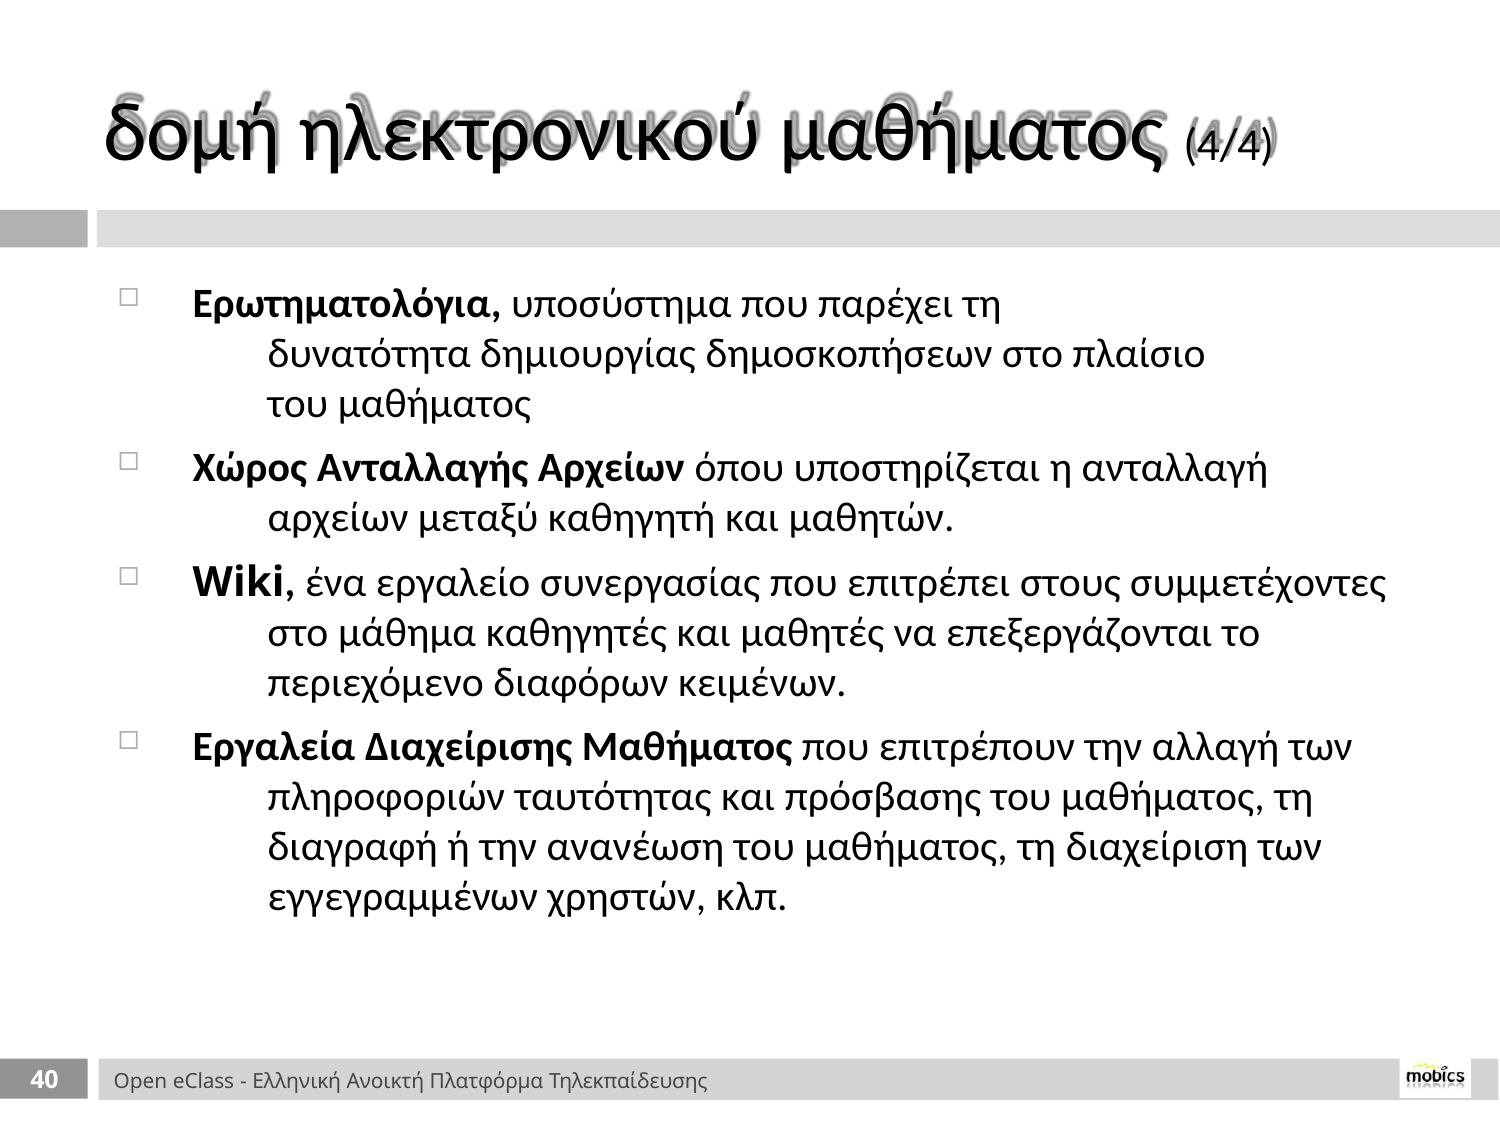

# δομή ηλεκτρονικού μαθήματος (4/4)
Ερωτηματολόγια, υποσύστημα που παρέχει τη δυνατότητα δημιουργίας δημοσκοπήσεων στο πλαίσιο του μαθήματος
Χώρος Ανταλλαγής Αρχείων όπου υποστηρίζεται η ανταλλαγή αρχείων μεταξύ καθηγητή και μαθητών.
Wiki, ένα εργαλείο συνεργασίας που επιτρέπει στους συμμετέχοντες στο μάθημα καθηγητές και μαθητές να επεξεργάζονται το περιεχόμενο διαφόρων κειμένων.
Εργαλεία Διαχείρισης Μαθήματος που επιτρέπουν την αλλαγή των πληροφοριών ταυτότητας και πρόσβασης του μαθήματος, τη διαγραφή ή την ανανέωση του μαθήματος, τη διαχείριση των εγγεγραμμένων χρηστών, κλπ.
40
Open eClass - Ελληνική Ανοικτή Πλατφόρμα Τηλεκπαίδευσης